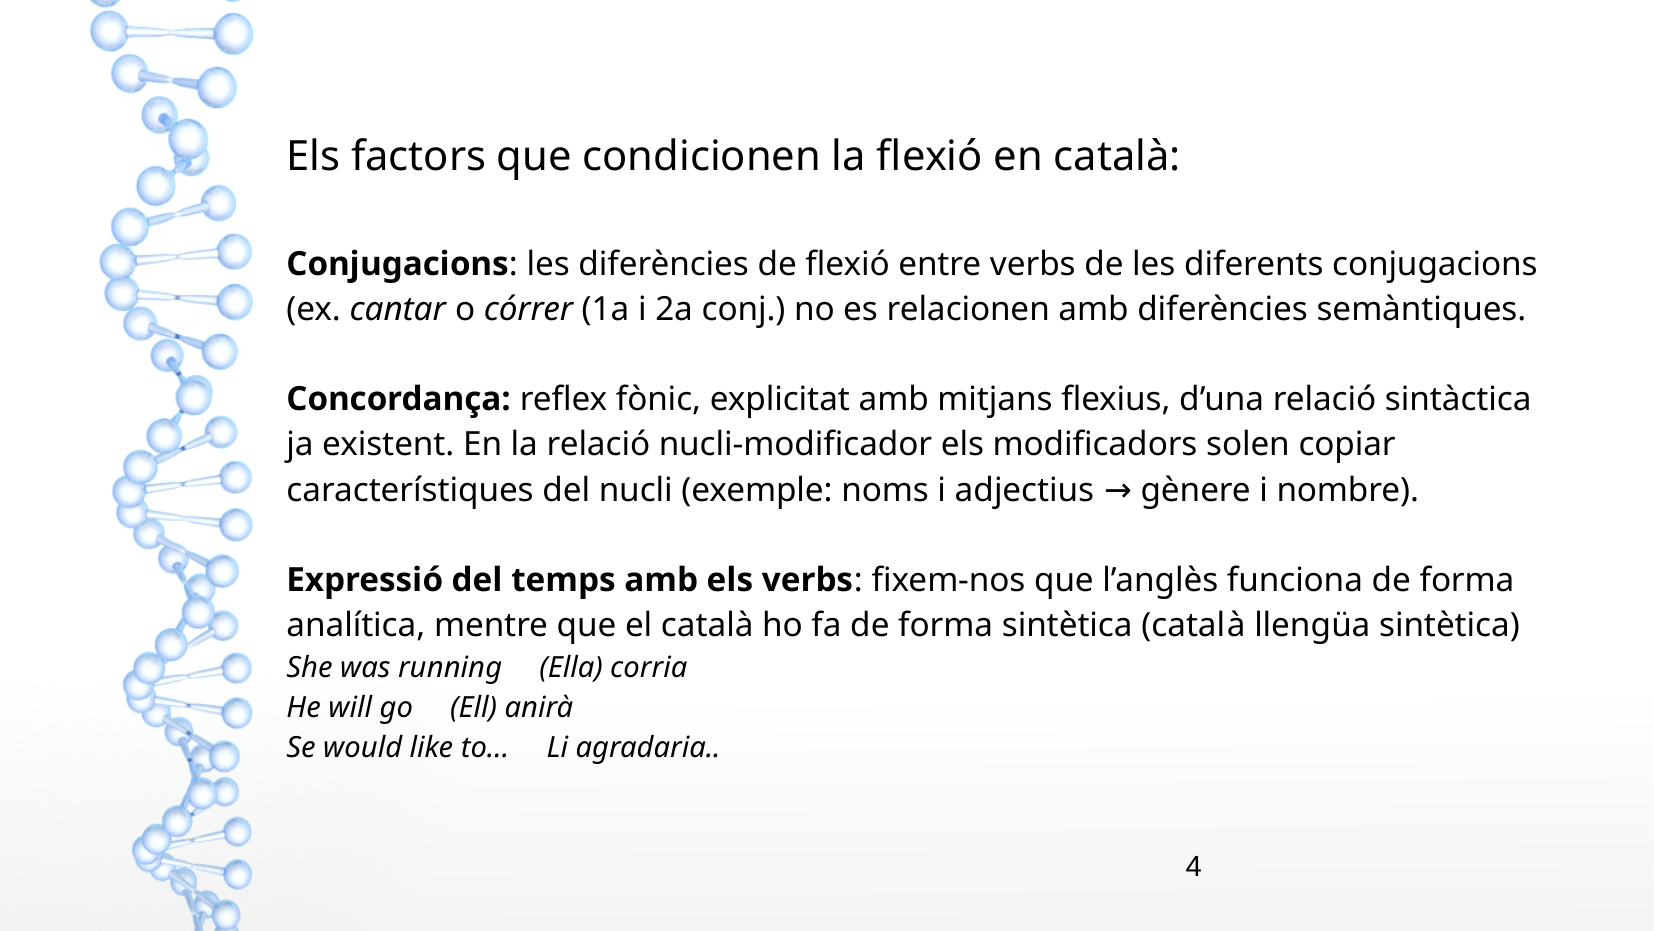

Els factors que condicionen la flexió en català:
Conjugacions: les diferències de flexió entre verbs de les diferents conjugacions (ex. cantar o córrer (1a i 2a conj.) no es relacionen amb diferències semàntiques.
Concordança: reflex fònic, explicitat amb mitjans flexius, d’una relació sintàctica ja existent. En la relació nucli-modificador els modificadors solen copiar característiques del nucli (exemple: noms i adjectius → gènere i nombre).
Expressió del temps amb els verbs: fixem-nos que l’anglès funciona de forma analítica, mentre que el català ho fa de forma sintètica (català llengüa sintètica)
She was running  (Ella) corria
He will go  (Ell) anirà
Se would like to...  Li agradaria..